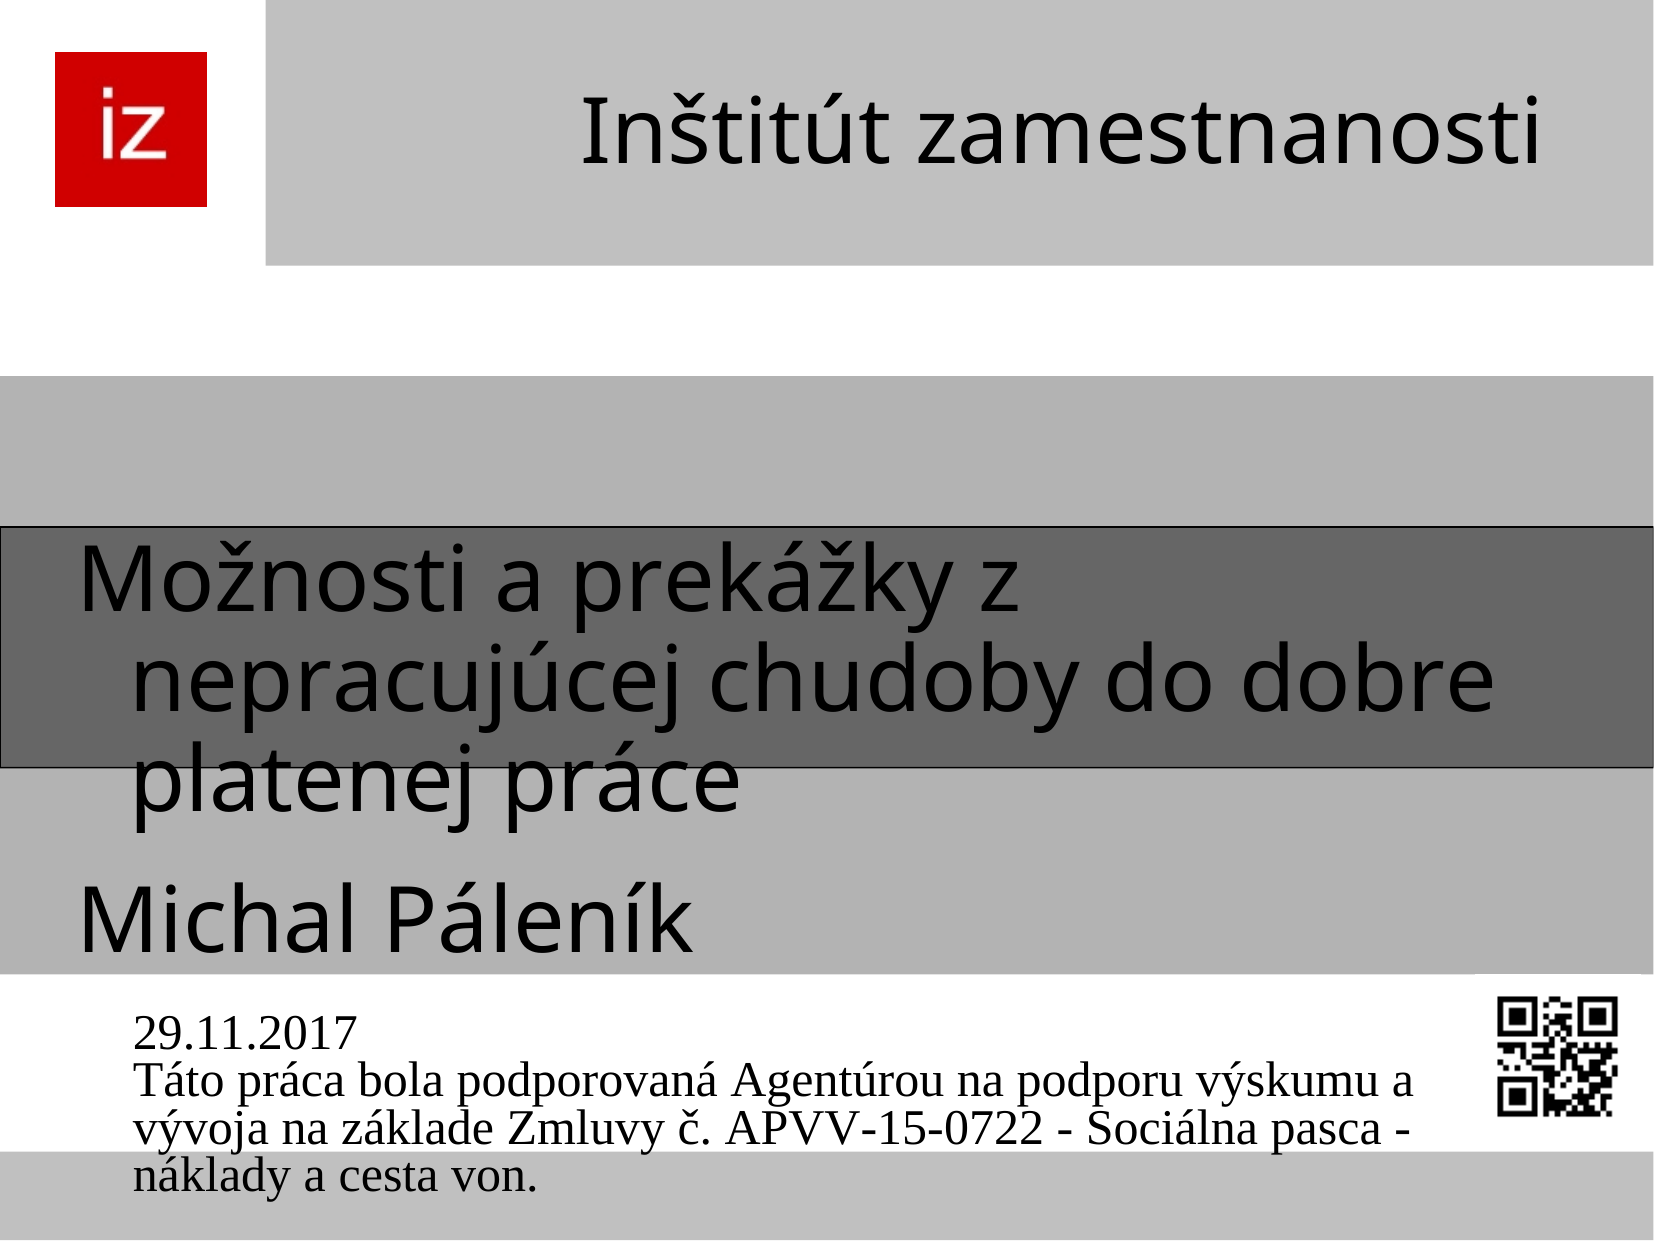

# Inštitút zamestnanosti
Možnosti a prekážky z nepracujúcej chudoby do dobre platenej práce
Michal Páleník
29.11.2017
Táto práca bola podporovaná Agentúrou na podporu výskumu a vývoja na základe Zmluvy č. APVV-15-0722 - Sociálna pasca - náklady a cesta von.